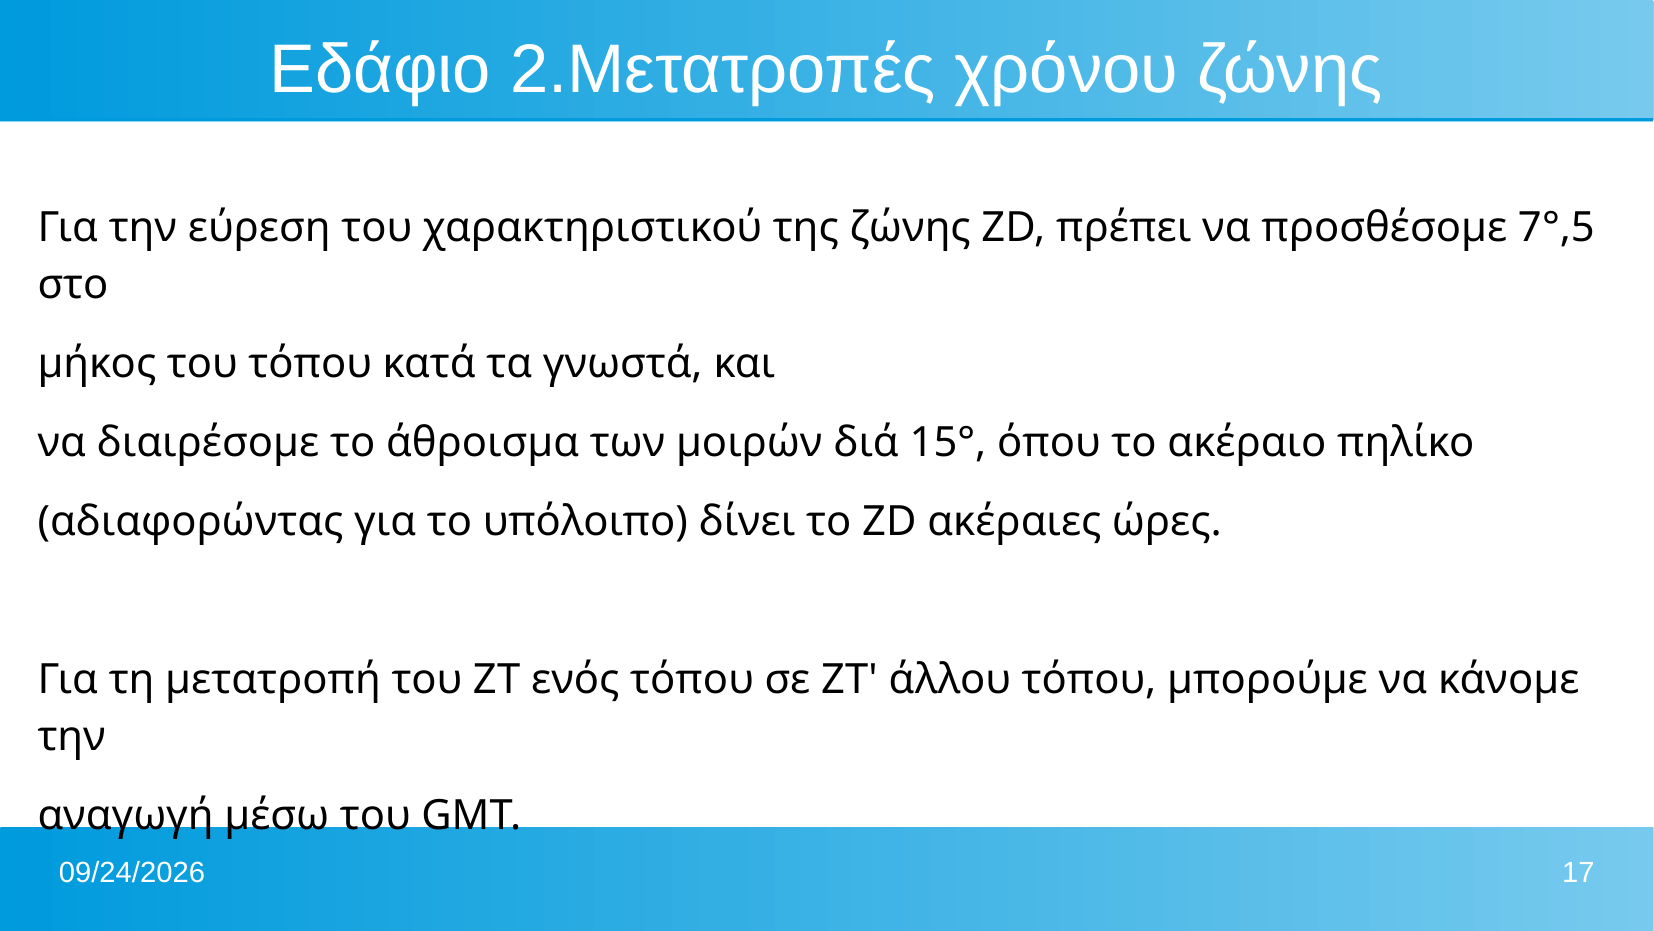

# Εδάφιο 2.Μετατροπές χρόνου ζώνης
Για την εύρεση του χαρακτηριστικού της ζώνης ΖD, πρέπει να προσθέσομε 7°,5 στο
μήκος του τόπου κατά τα γνωστά, και
να διαιρέσομε το άθροισμα των μοιρών διά 15°, όπου το ακέραιο πηλίκο
(αδιαφορώντας για το υπόλοιπο) δίνει το ΖD ακέραιες ώρες.
Για τη μετατροπή του ΖΤ ενός τόπου σε ΖΤ' άλλου τόπου, μπορούμε να κάνομε την
αναγωγή μέσω του GΜΤ.
17